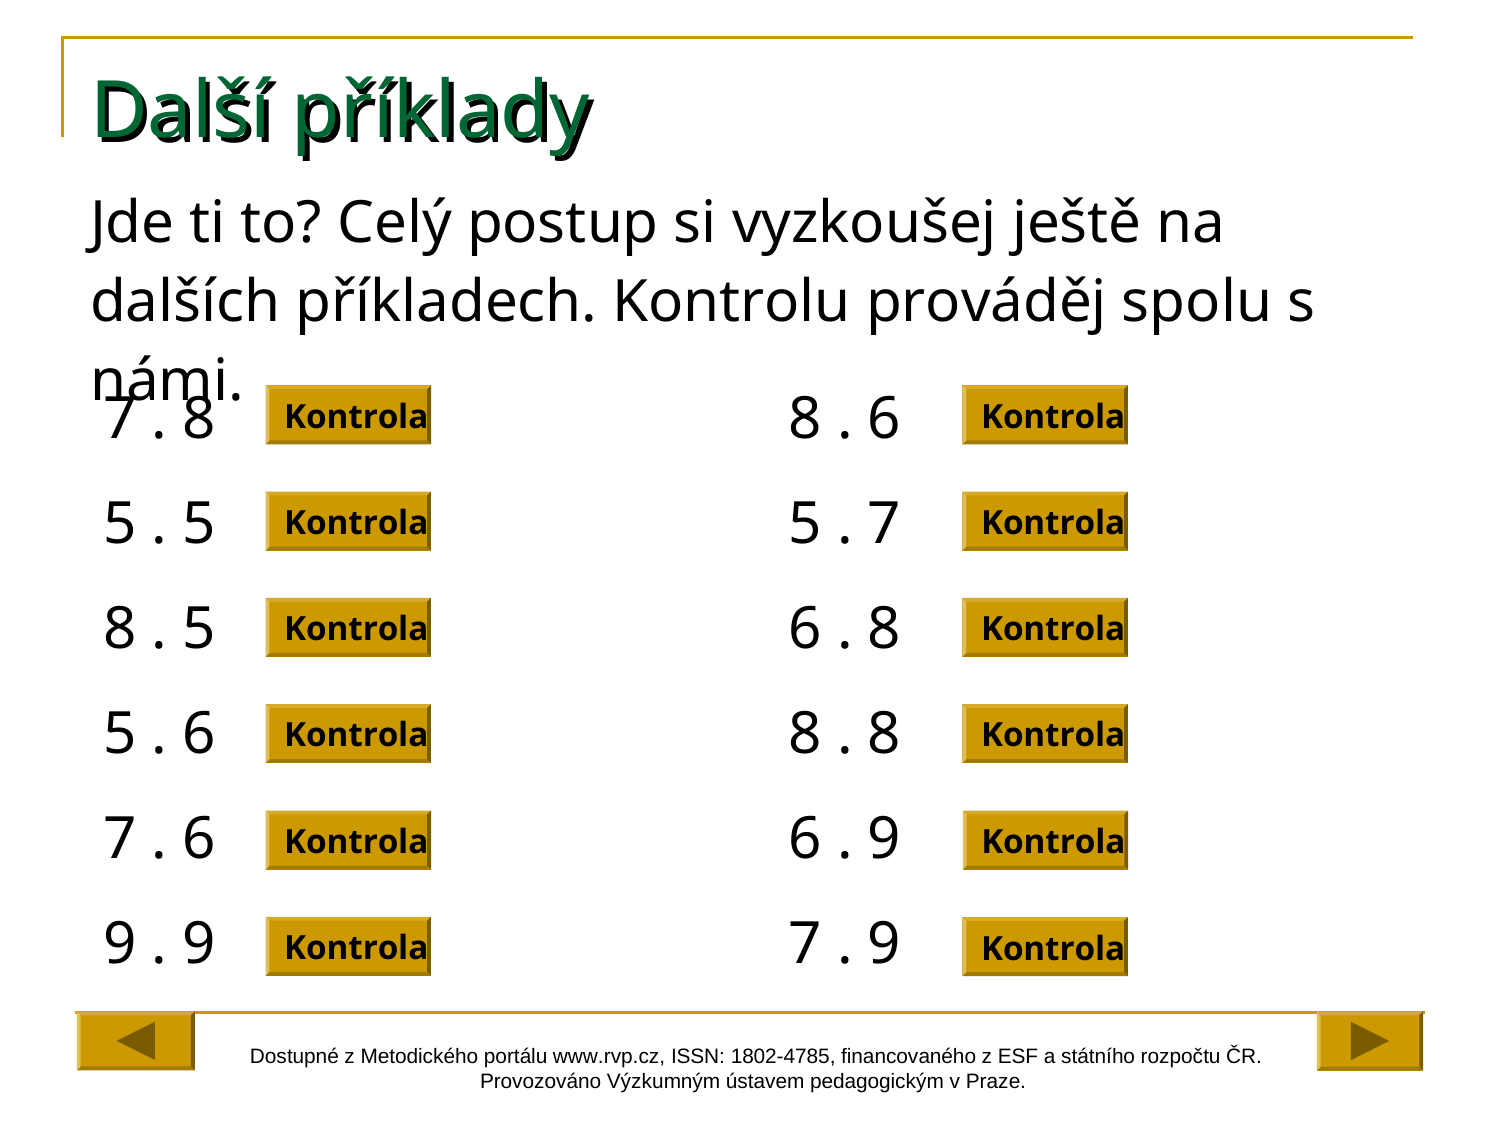

# Další příklady
Jde ti to? Celý postup si vyzkoušej ještě na dalších příkladech. Kontrolu prováděj spolu s námi.
7 . 8
5 . 5
8 . 5
5 . 6
7 . 6
9 . 9
8 . 6
5 . 7
6 . 8
8 . 8
6 . 9
7 . 9
Kontrola
Kontrola
Kontrola
Kontrola
Kontrola
Kontrola
Kontrola
Kontrola
Kontrola
Kontrola
Kontrola
Kontrola